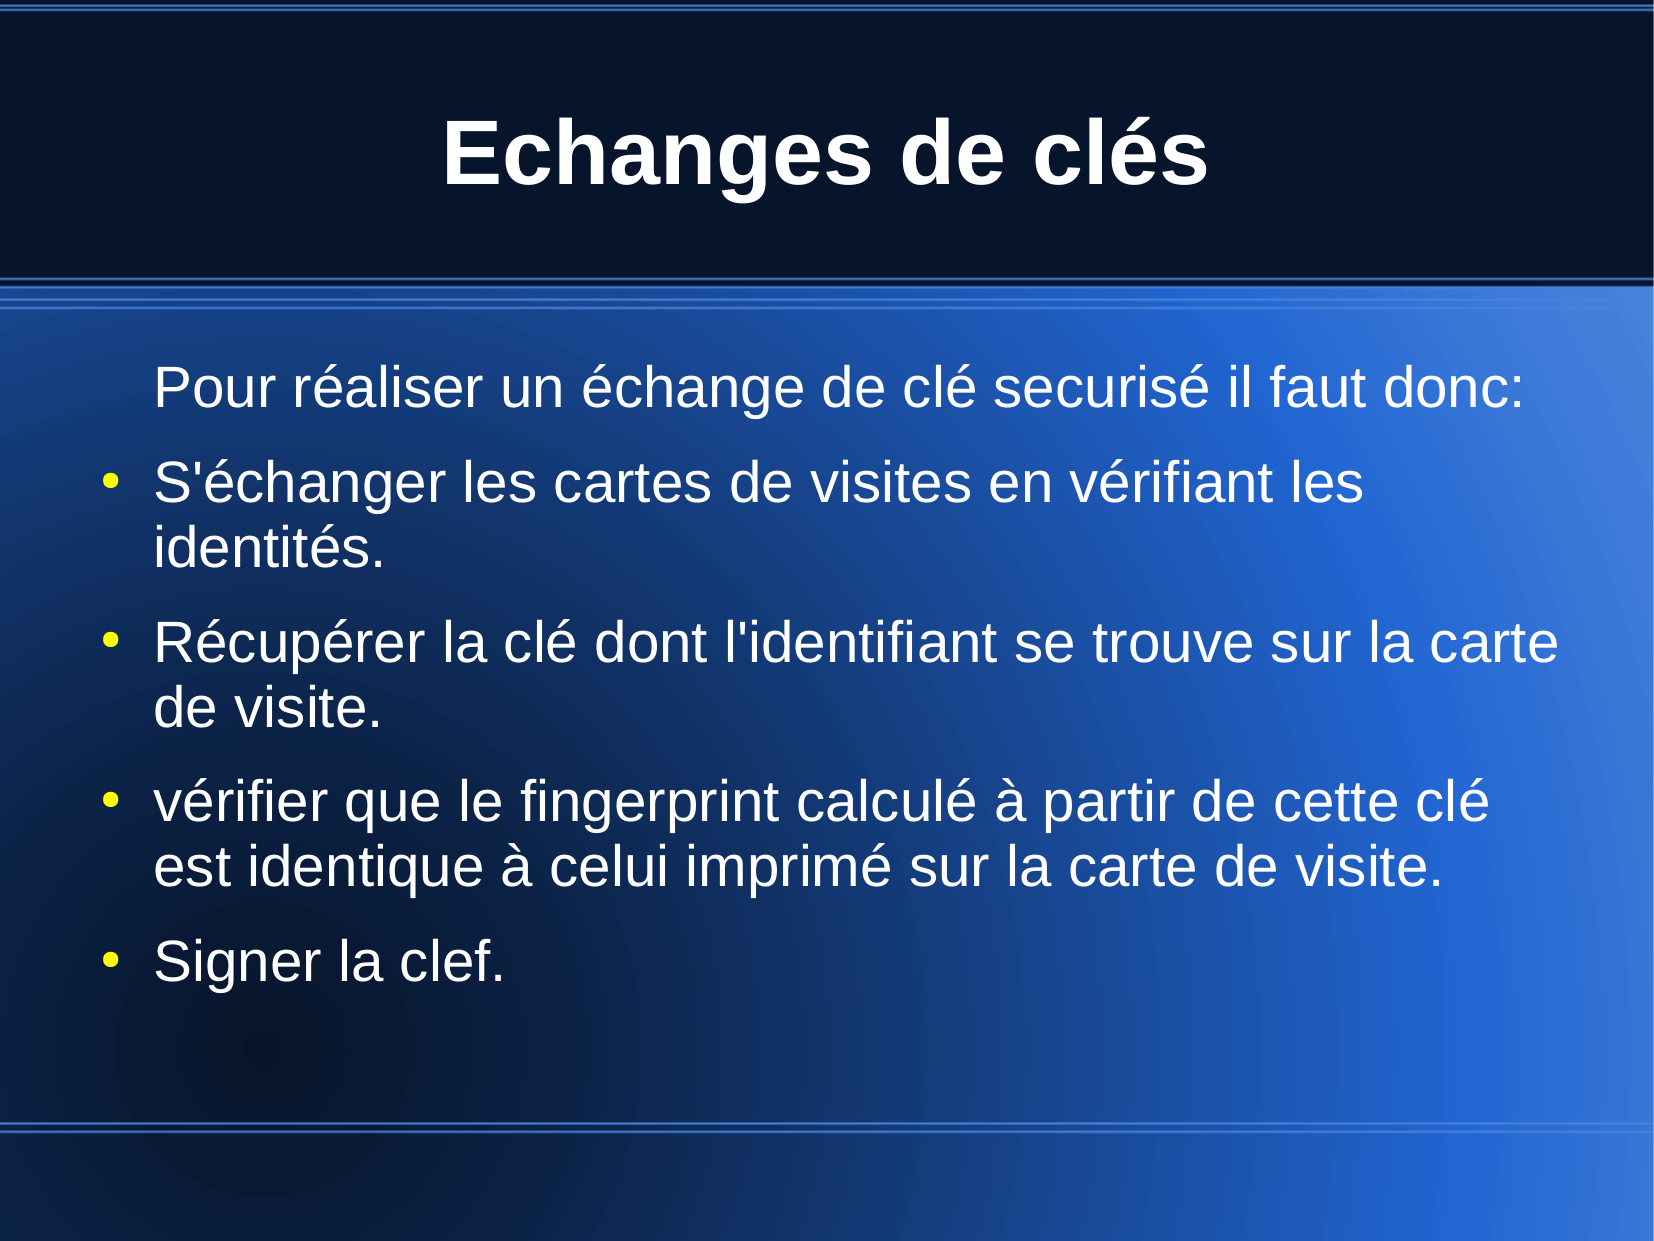

# Echanges de clés
Pour réaliser un échange de clé securisé il faut donc:
S'échanger les cartes de visites en vérifiant les identités.
Récupérer la clé dont l'identifiant se trouve sur la carte de visite.
vérifier que le fingerprint calculé à partir de cette clé est identique à celui imprimé sur la carte de visite.
Signer la clef.